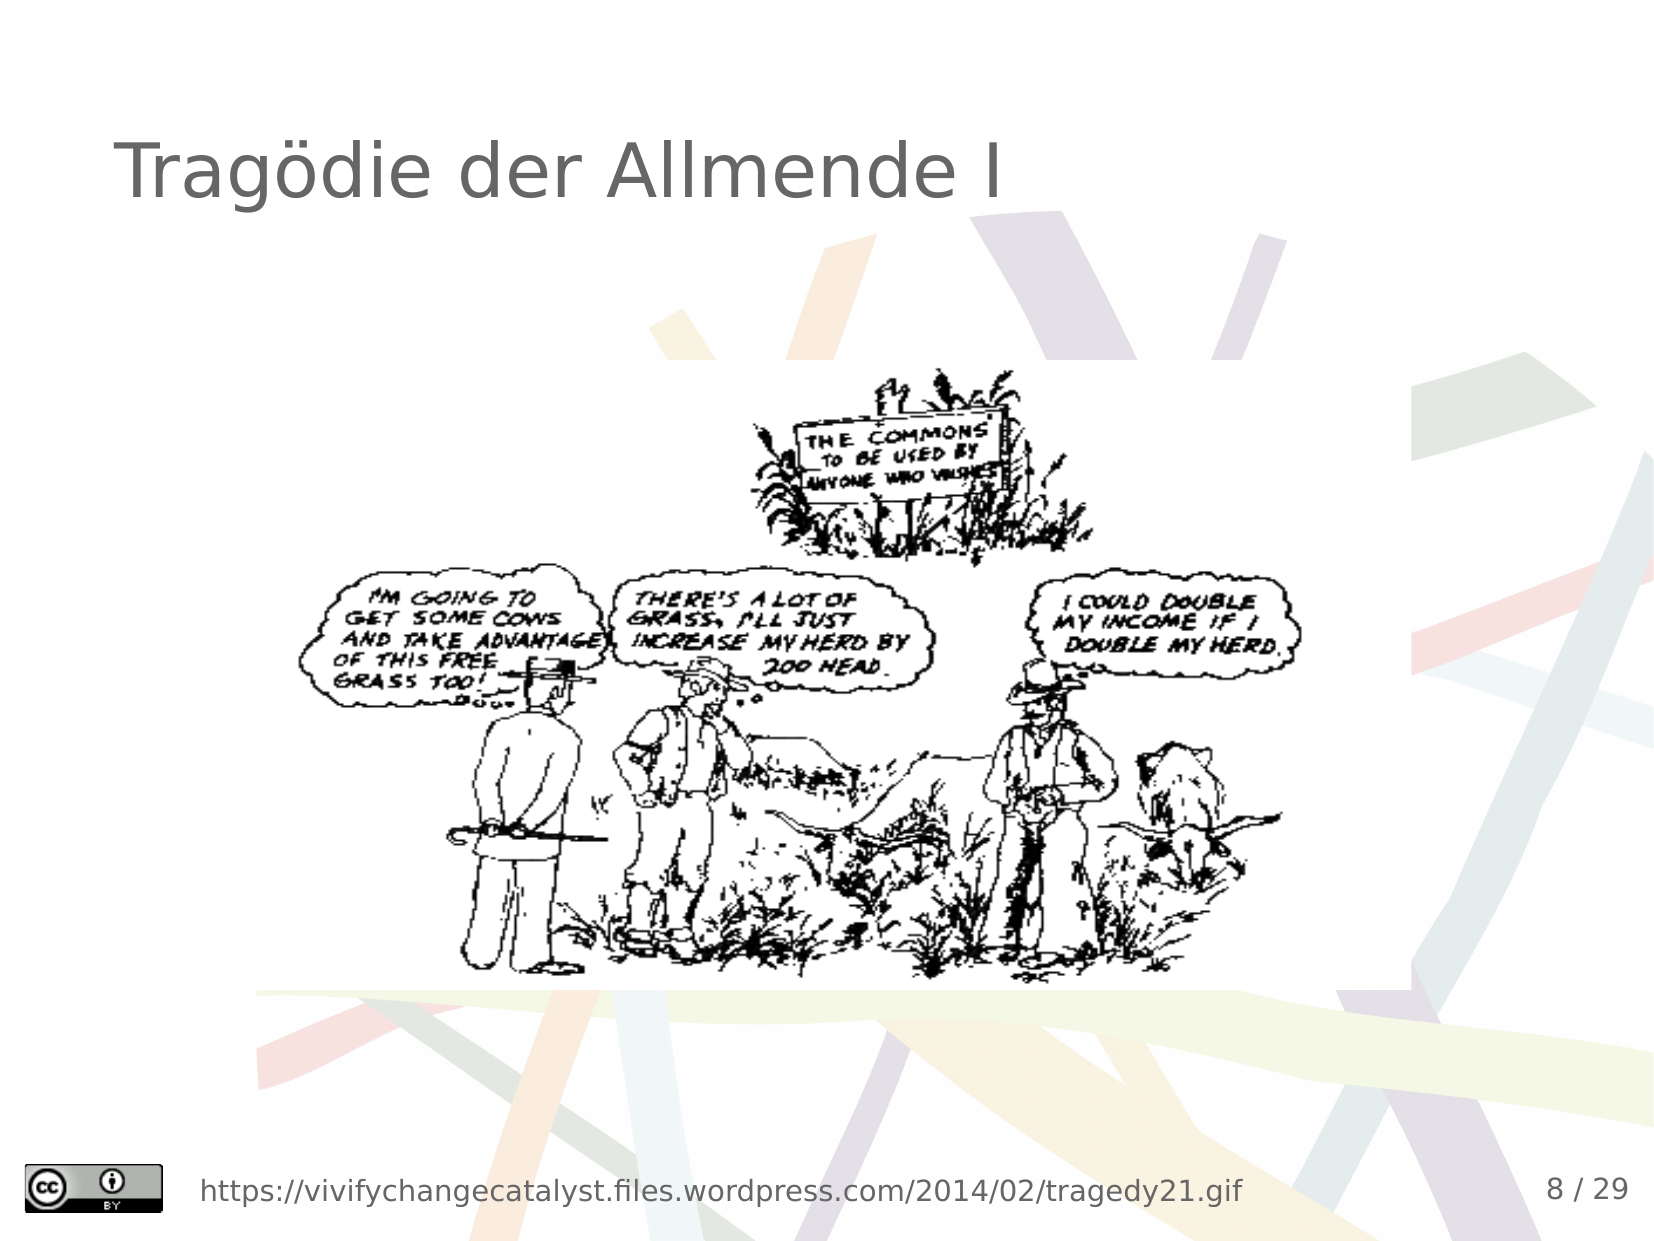

# Tragödie der Allmende I
https://vivifychangecatalyst.files.wordpress.com/2014/02/tragedy21.gif
8